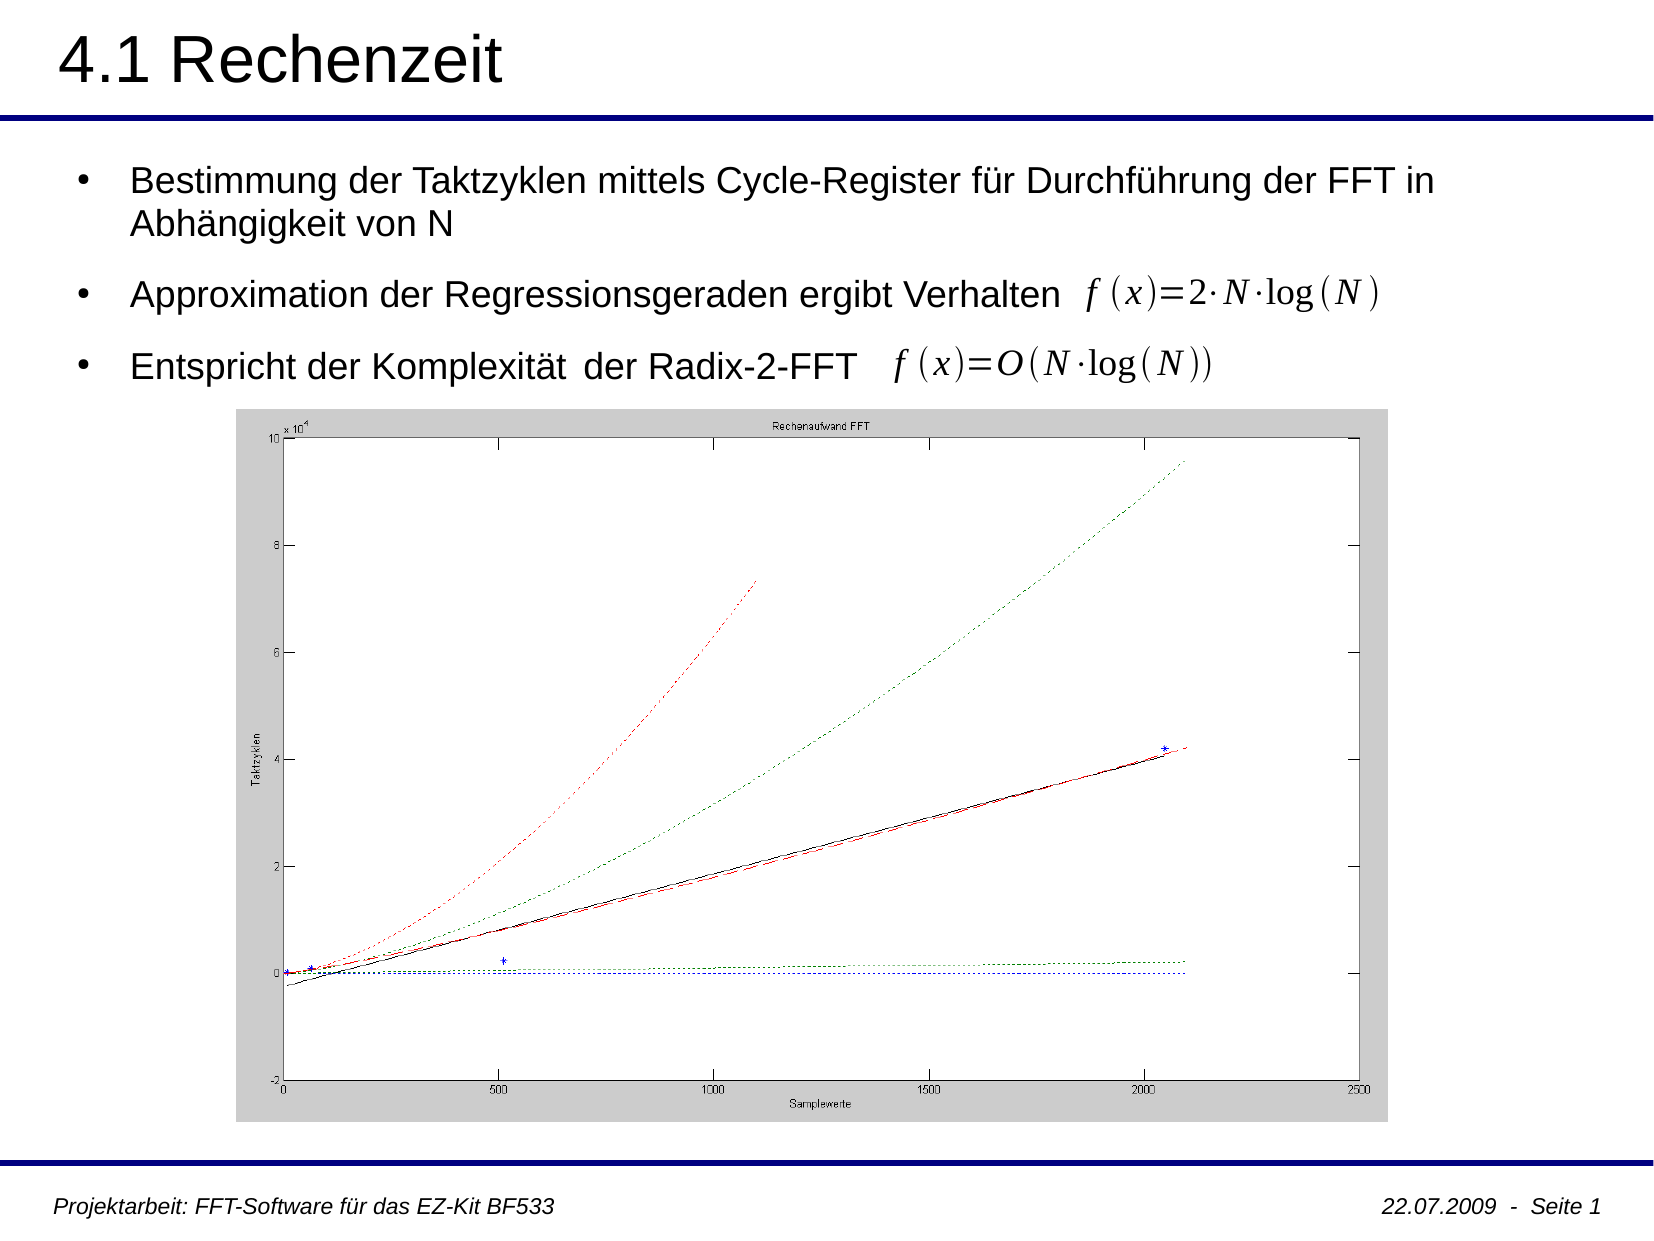

# 4.1 Rechenzeit
Bestimmung der Taktzyklen mittels Cycle-Register für Durchführung der FFT in Abhängigkeit von N
Approximation der Regressionsgeraden ergibt Verhalten
Entspricht der Komplexität	 der Radix-2-FFT
Projektarbeit: FFT-Software für das EZ-Kit BF533										 		22.07.2009 - Seite 1